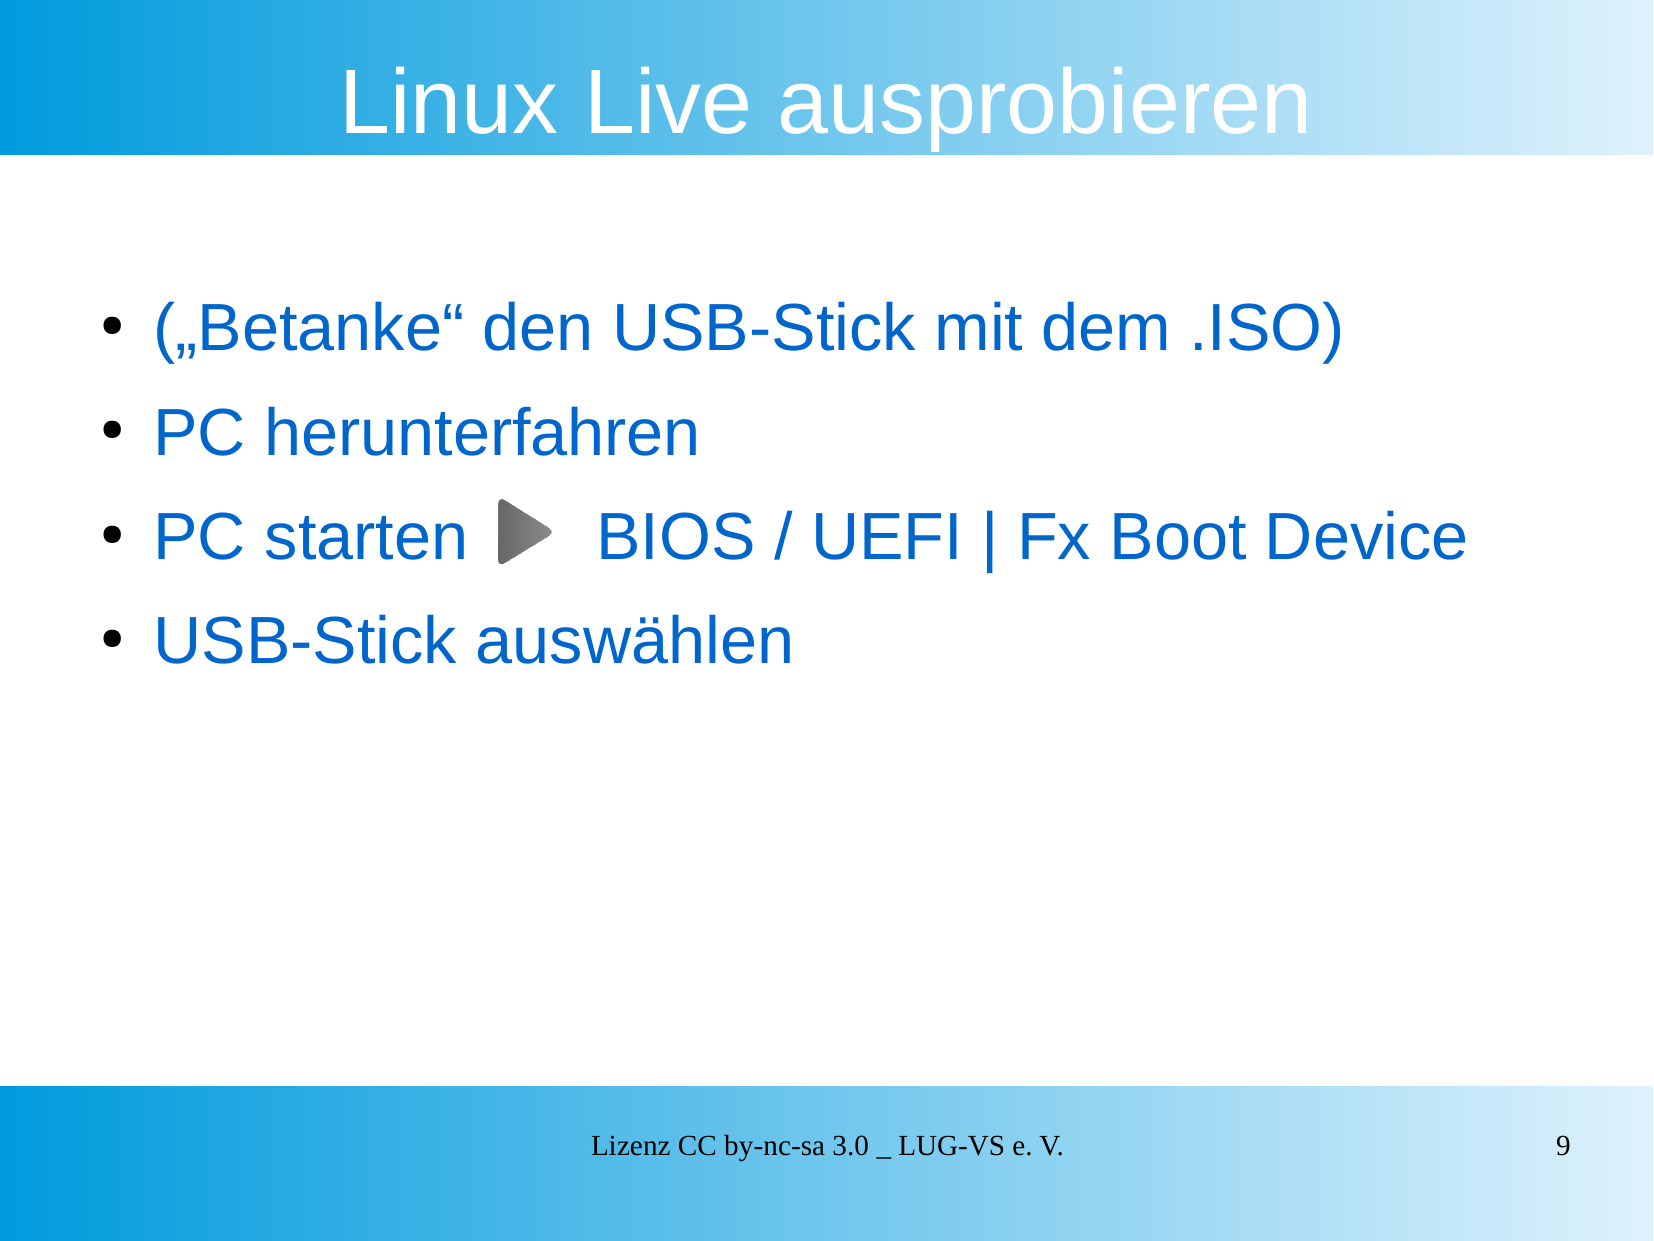

# Linux Live ausprobieren
(„Betanke“ den USB-Stick mit dem .ISO)
PC herunterfahren
PC starten 		BIOS / UEFI | Fx Boot Device
USB-Stick auswählen
Lizenz CC by-nc-sa 3.0 _ LUG-VS e. V.
9